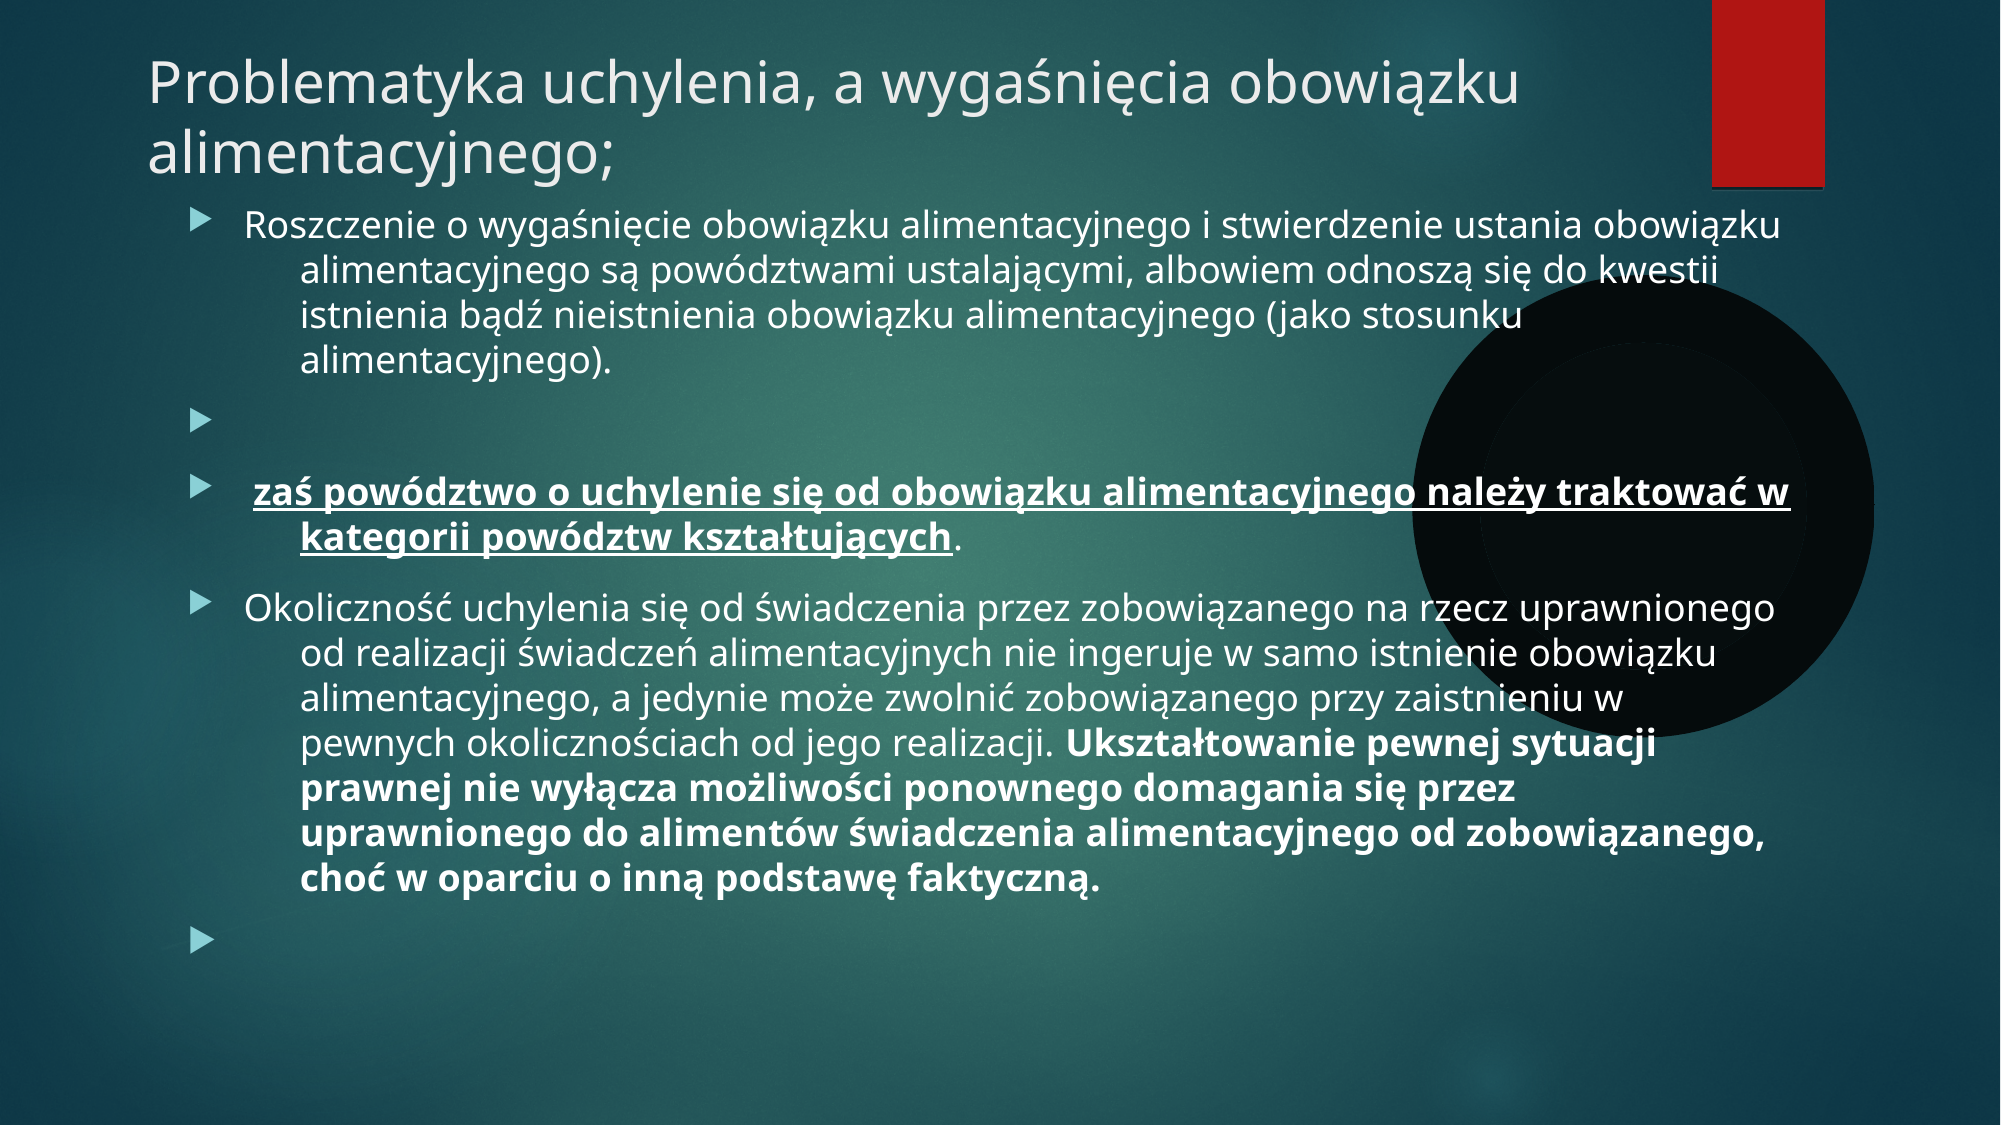

# Problematyka uchylenia, a wygaśnięcia obowiązku alimentacyjnego;
Roszczenie o wygaśnięcie obowiązku alimentacyjnego i stwierdzenie ustania obowiązku alimentacyjnego są powództwami ustalającymi, albowiem odnoszą się do kwestii istnienia bądź nieistnienia obowiązku alimentacyjnego (jako stosunku alimentacyjnego).
 zaś powództwo o uchylenie się od obowiązku alimentacyjnego należy traktować w kategorii powództw kształtujących.
Okoliczność uchylenia się od świadczenia przez zobowiązanego na rzecz uprawnionego od realizacji świadczeń alimentacyjnych nie ingeruje w samo istnienie obowiązku alimentacyjnego, a jedynie może zwolnić zobowiązanego przy zaistnieniu w pewnych okolicznościach od jego realizacji. Ukształtowanie pewnej sytuacji prawnej nie wyłącza możliwości ponownego domagania się przez uprawnionego do alimentów świadczenia alimentacyjnego od zobowiązanego, choć w oparciu o inną podstawę faktyczną.